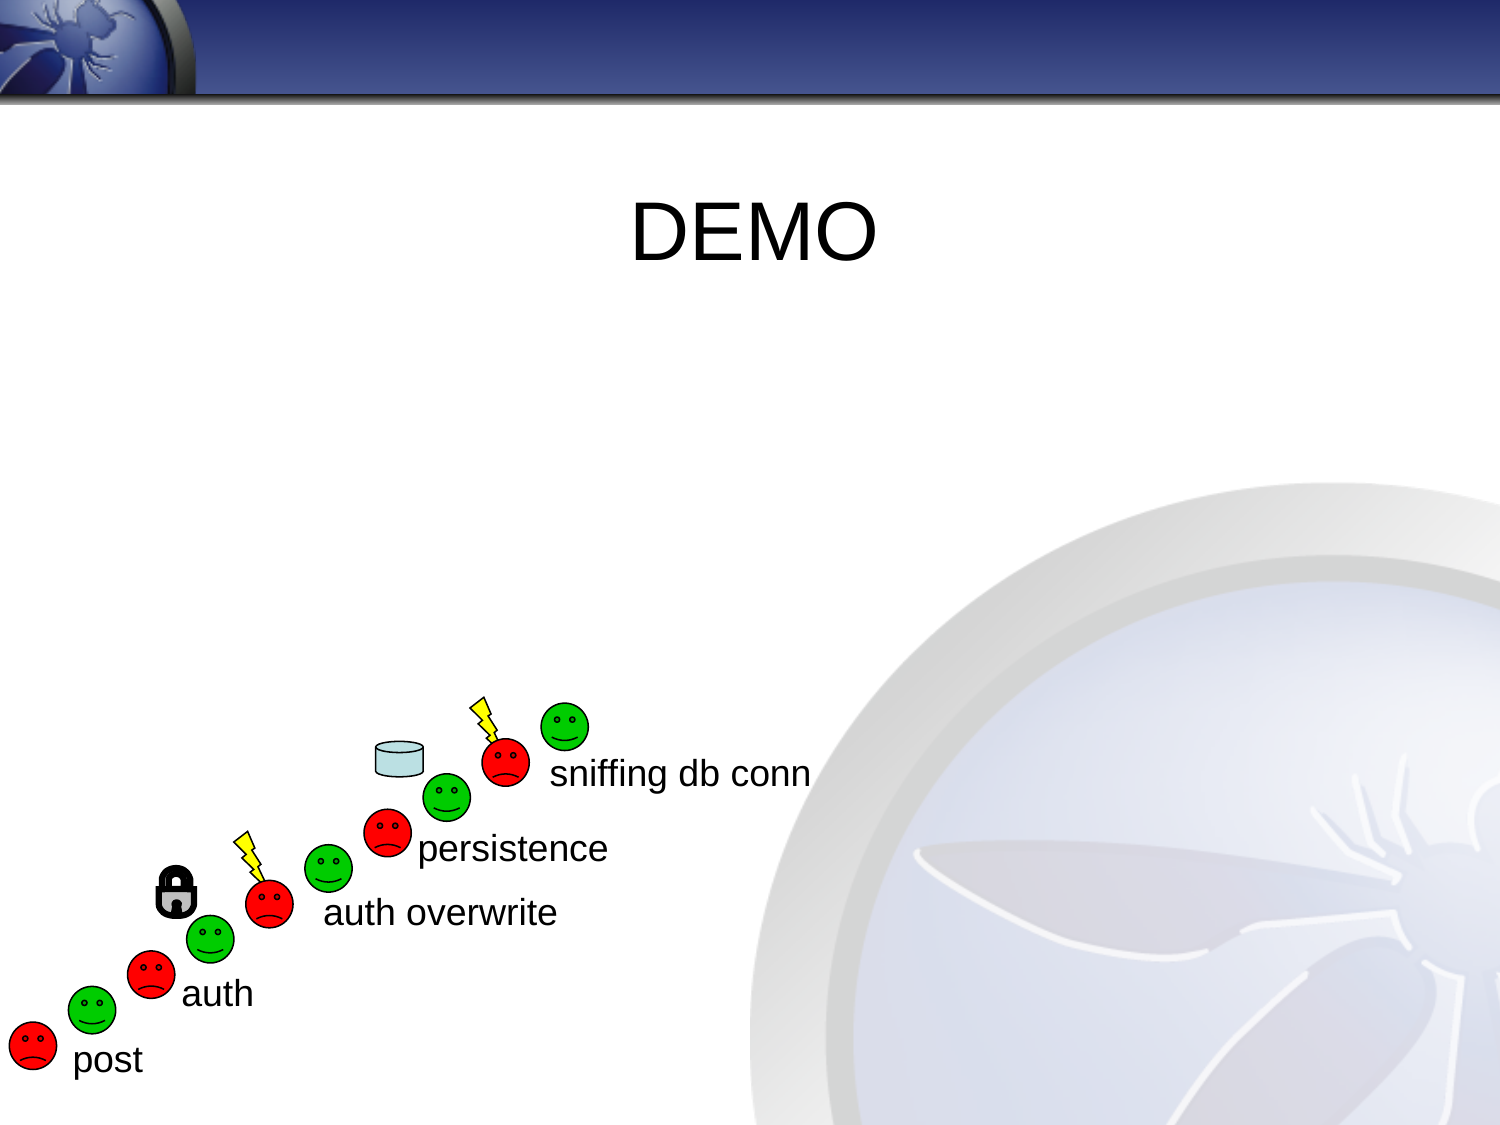

DEMO
sniffing db conn
persistence
auth overwrite
auth
post